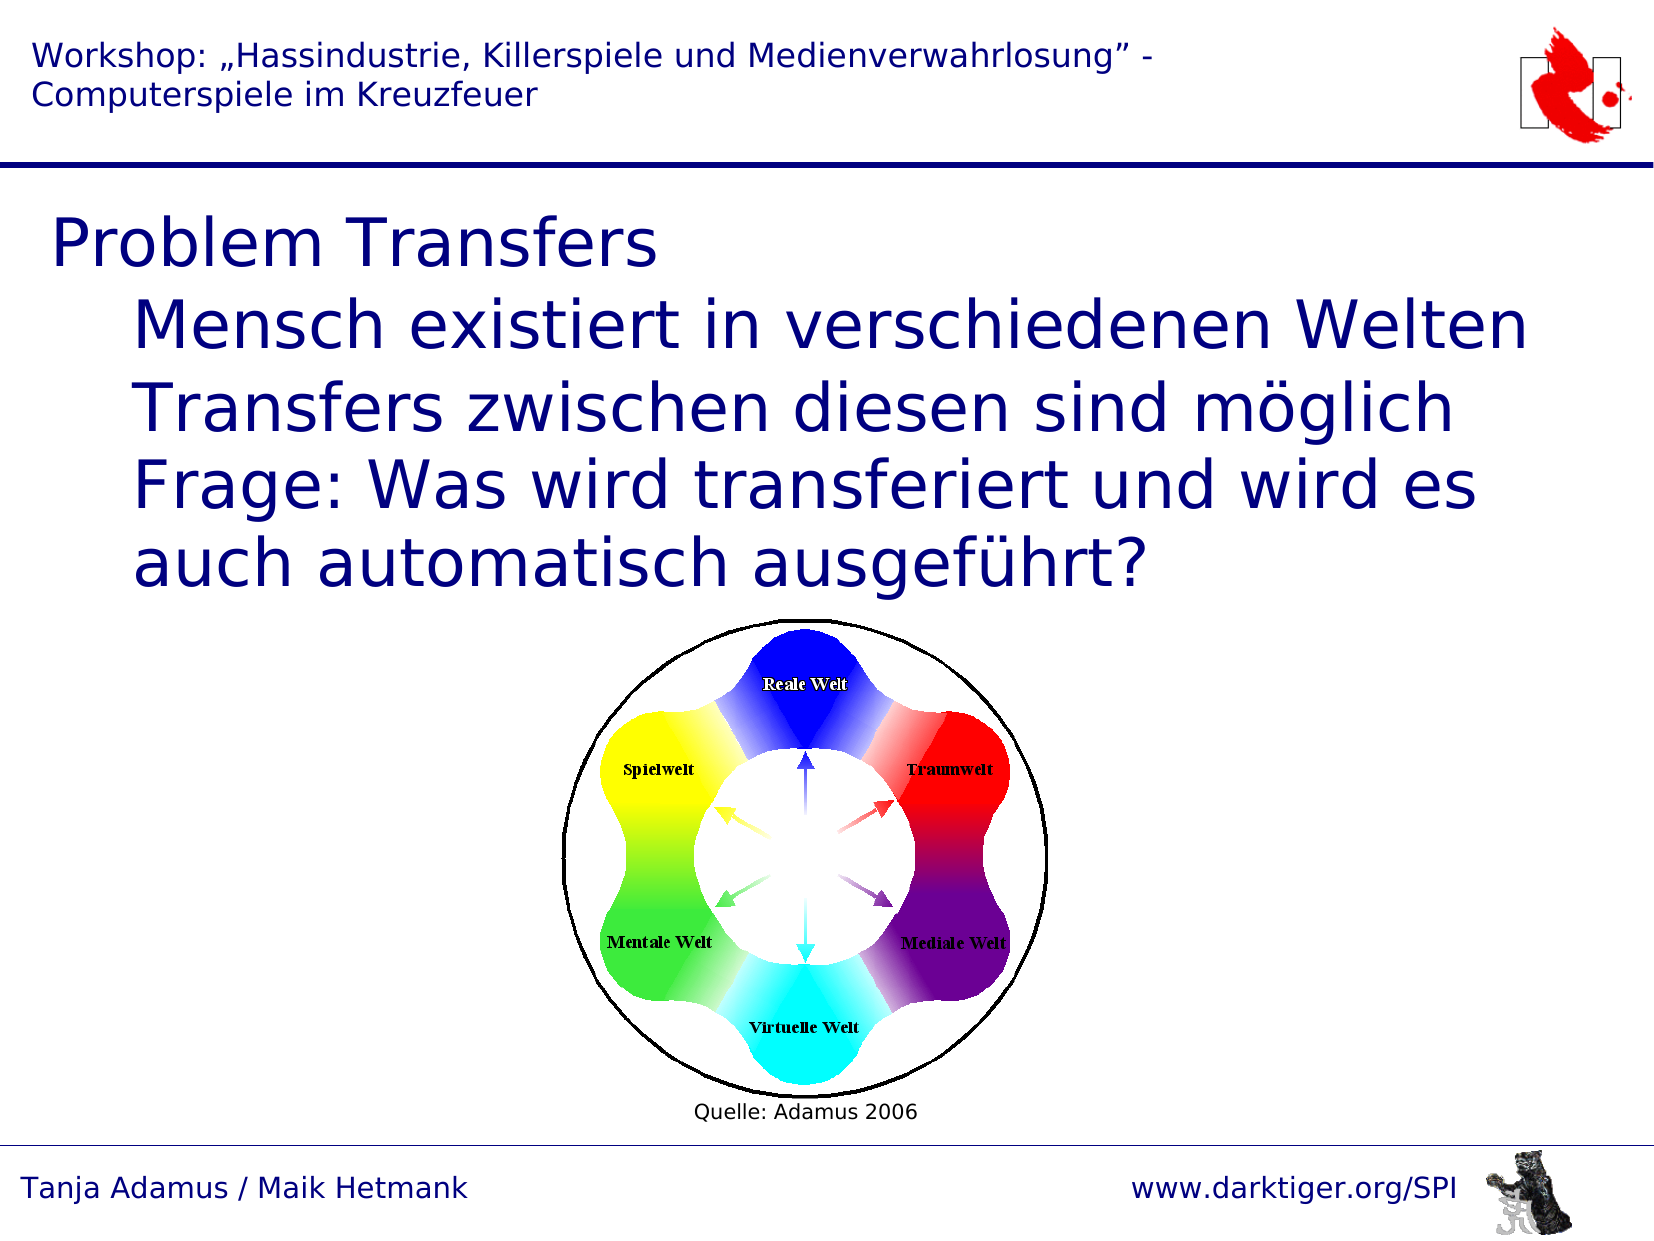

Workshop: „Hassindustrie, Killerspiele und Medienverwahrlosung” - Computerspiele im Kreuzfeuer
Problem Transfers
Mensch existiert in verschiedenen Welten
Transfers zwischen diesen sind möglich
Frage: Was wird transferiert und wird es auch automatisch ausgeführt?
Quelle: Adamus 2006